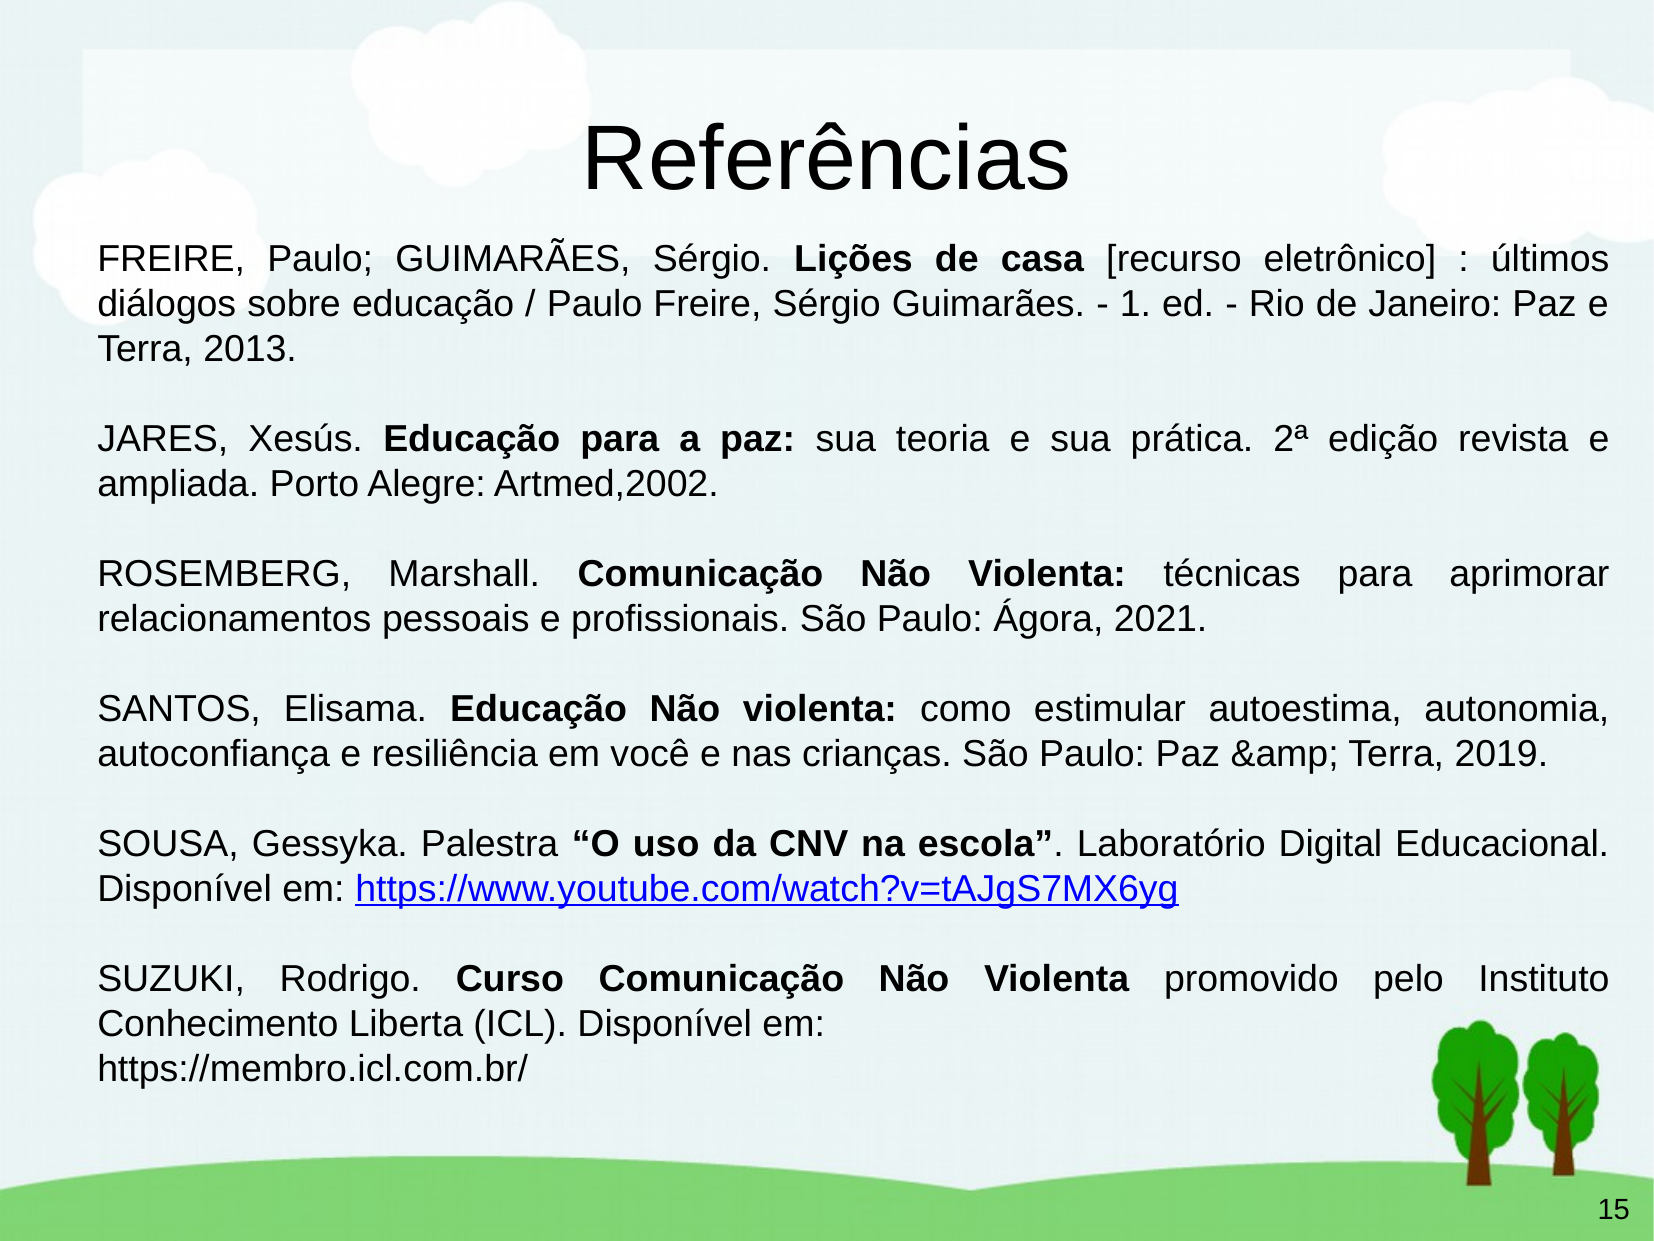

# Referências
FREIRE, Paulo; GUIMARÃES, Sérgio. Lições de casa [recurso eletrônico] : últimos diálogos sobre educação / Paulo Freire, Sérgio Guimarães. - 1. ed. - Rio de Janeiro: Paz e Terra, 2013.
JARES, Xesús. Educação para a paz: sua teoria e sua prática. 2ª edição revista e ampliada. Porto Alegre: Artmed,2002.
ROSEMBERG, Marshall. Comunicação Não Violenta: técnicas para aprimorar relacionamentos pessoais e profissionais. São Paulo: Ágora, 2021.
SANTOS, Elisama. Educação Não violenta: como estimular autoestima, autonomia, autoconfiança e resiliência em você e nas crianças. São Paulo: Paz &amp; Terra, 2019.
SOUSA, Gessyka. Palestra “O uso da CNV na escola”. Laboratório Digital Educacional. Disponível em: https://www.youtube.com/watch?v=tAJgS7MX6yg
SUZUKI, Rodrigo. Curso Comunicação Não Violenta promovido pelo Instituto Conhecimento Liberta (ICL). Disponível em:
https://membro.icl.com.br/
15